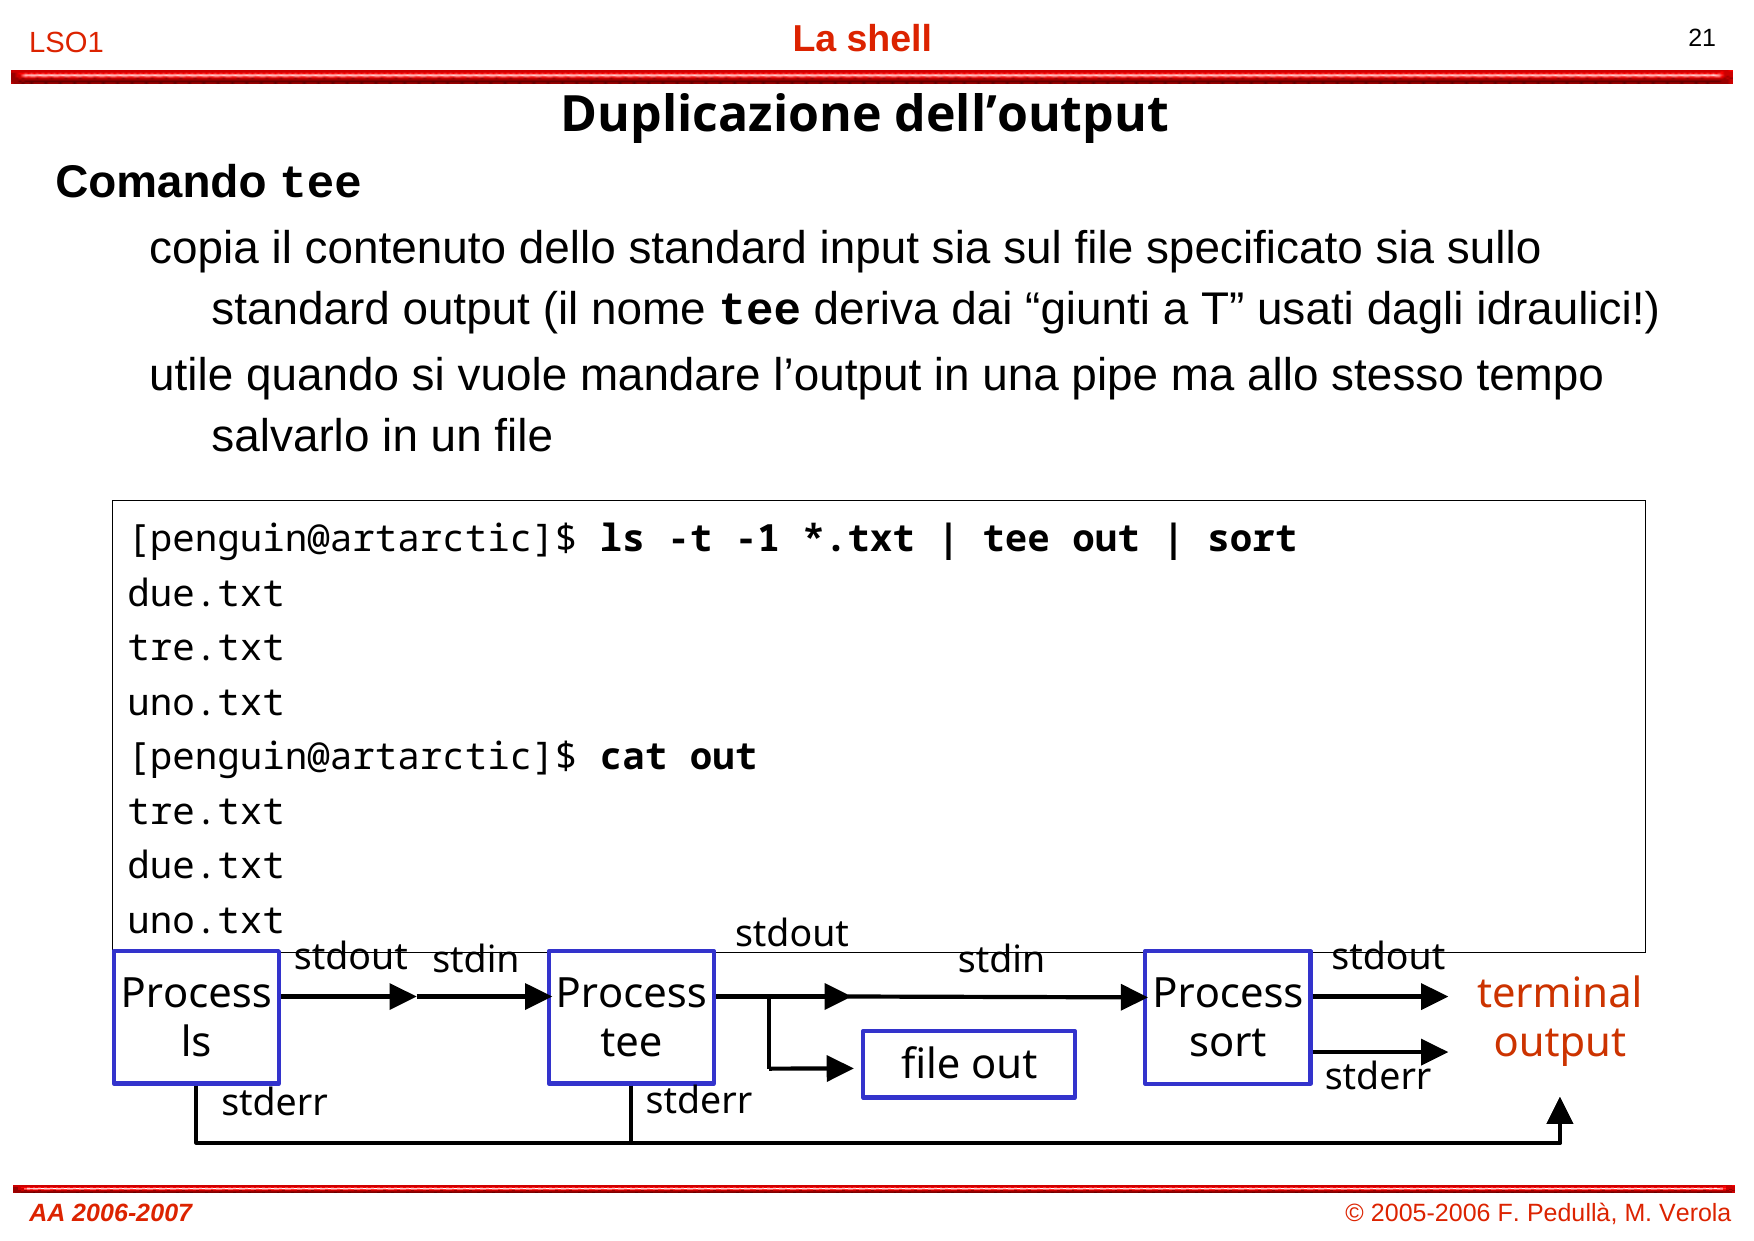

# Duplicazione dell’output
Comando tee
copia il contenuto dello standard input sia sul file specificato sia sullo standard output (il nome tee deriva dai “giunti a T” usati dagli idraulici!)
utile quando si vuole mandare l’output in una pipe ma allo stesso tempo salvarlo in un file
[penguin@artarctic]$ ls -t -1 *.txt | tee out | sort
due.txt
tre.txt
uno.txt
[penguin@artarctic]$ cat out
tre.txt
due.txt
uno.txt
stdout
stdout
stdout
stdin
stdin
Process
ls
Process
tee
Process
sort
terminal
output
file out
stderr
stderr
stderr